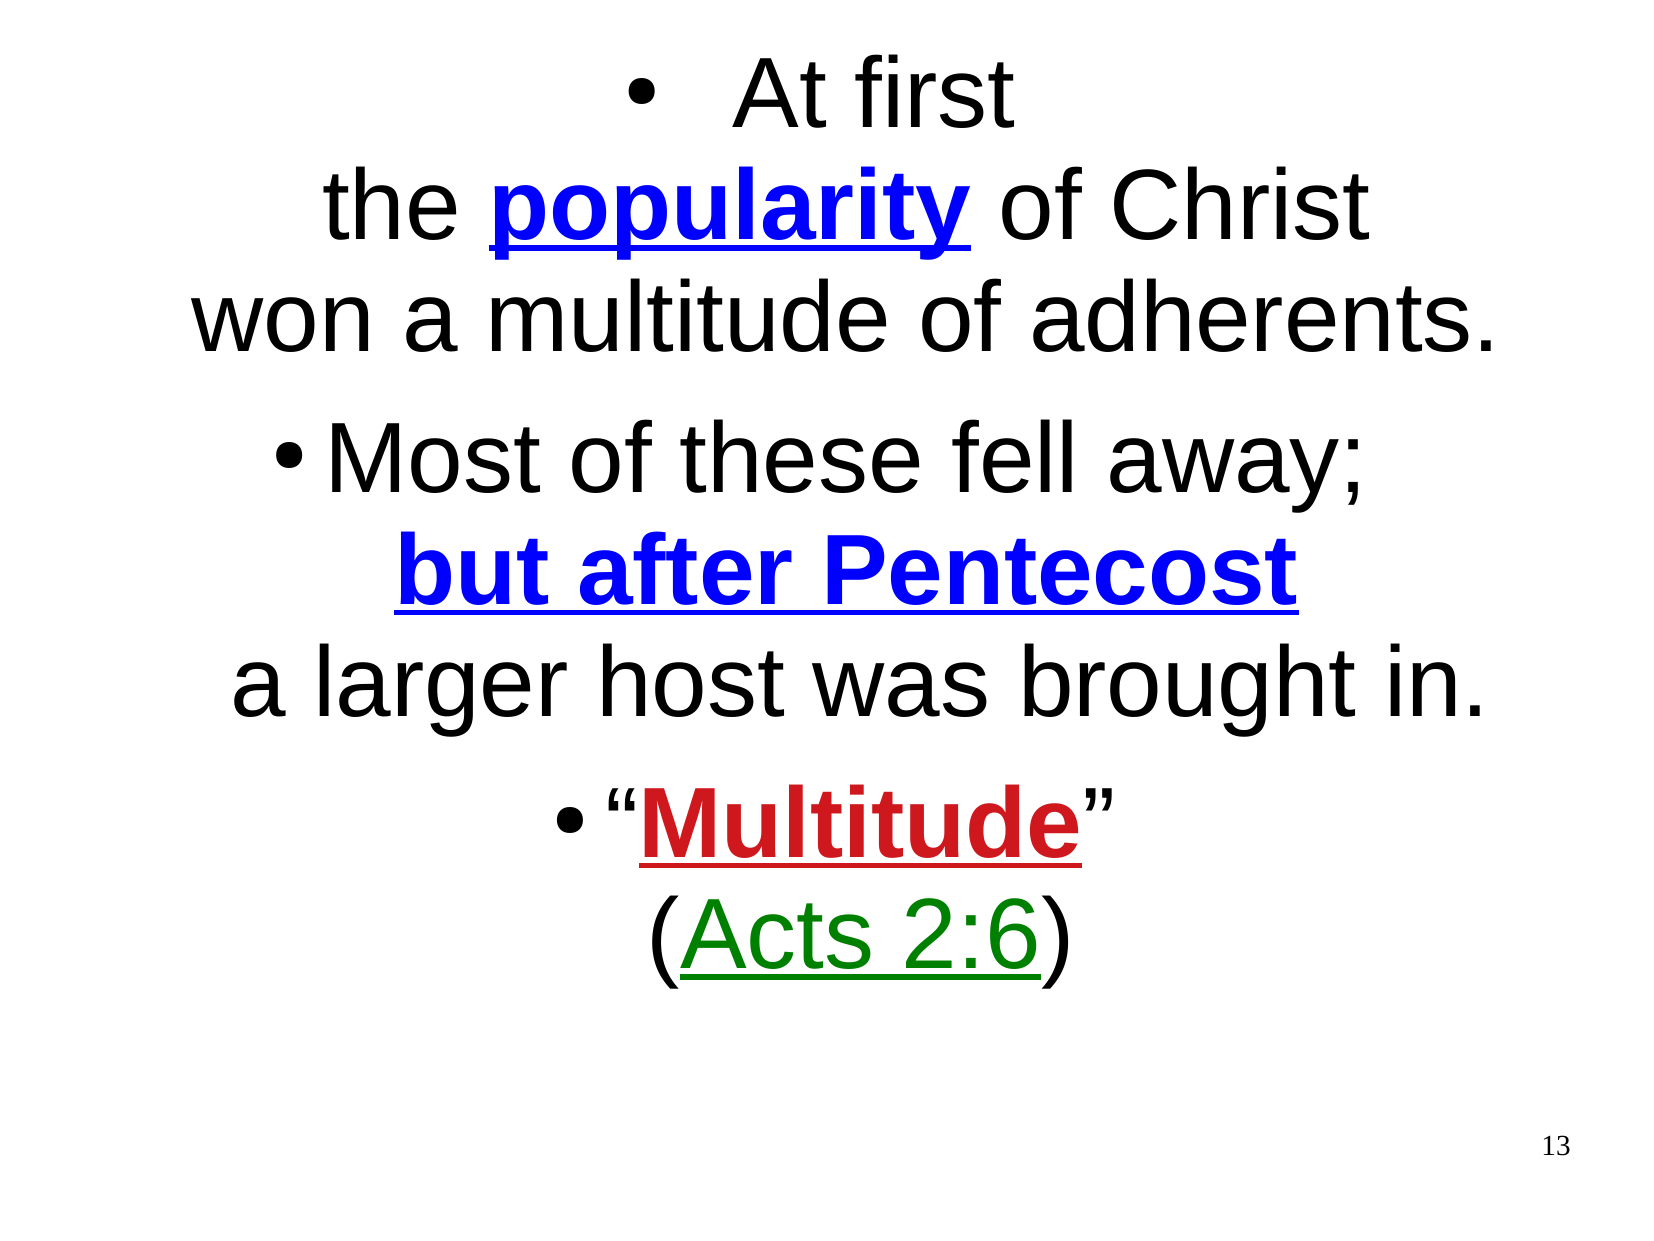

# At first the popularity of Christ won a multitude of adherents.
Most of these fell away;
but after Pentecost
a larger host was brought in.
“Multitude”
(Acts 2:6)
13